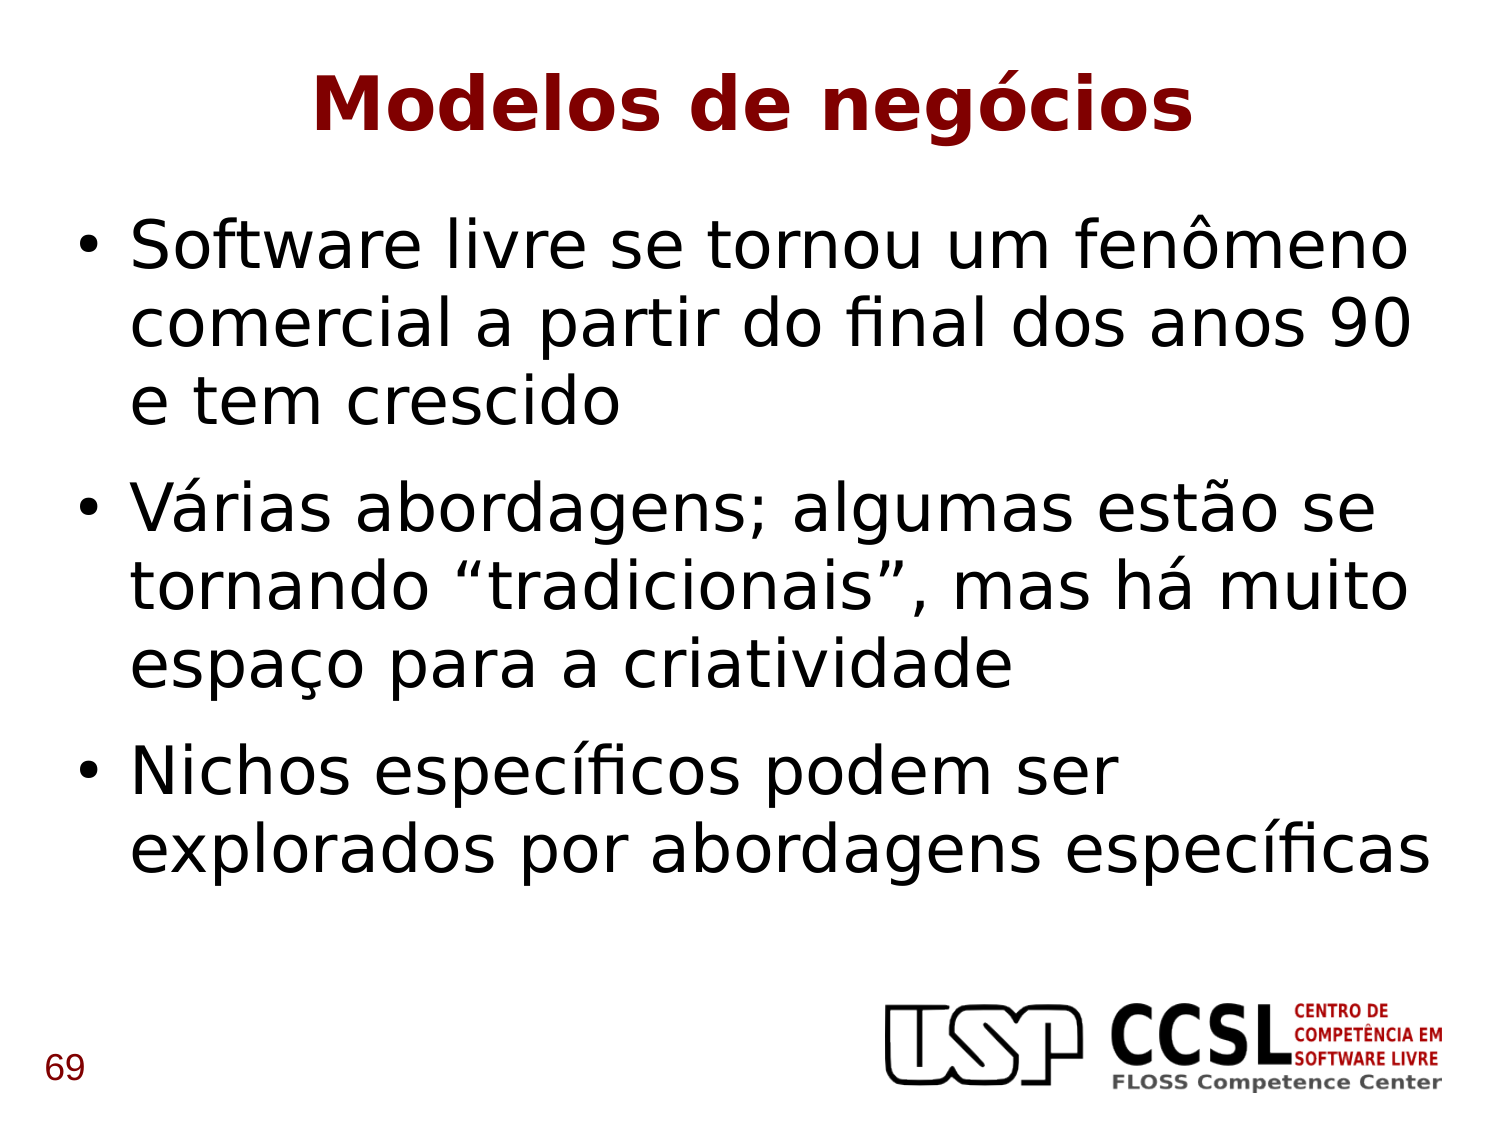

# Modelos de negócios
Software livre se tornou um fenômeno comercial a partir do final dos anos 90 e tem crescido
Várias abordagens; algumas estão se tornando “tradicionais”, mas há muito espaço para a criatividade
Nichos específicos podem ser explorados por abordagens específicas